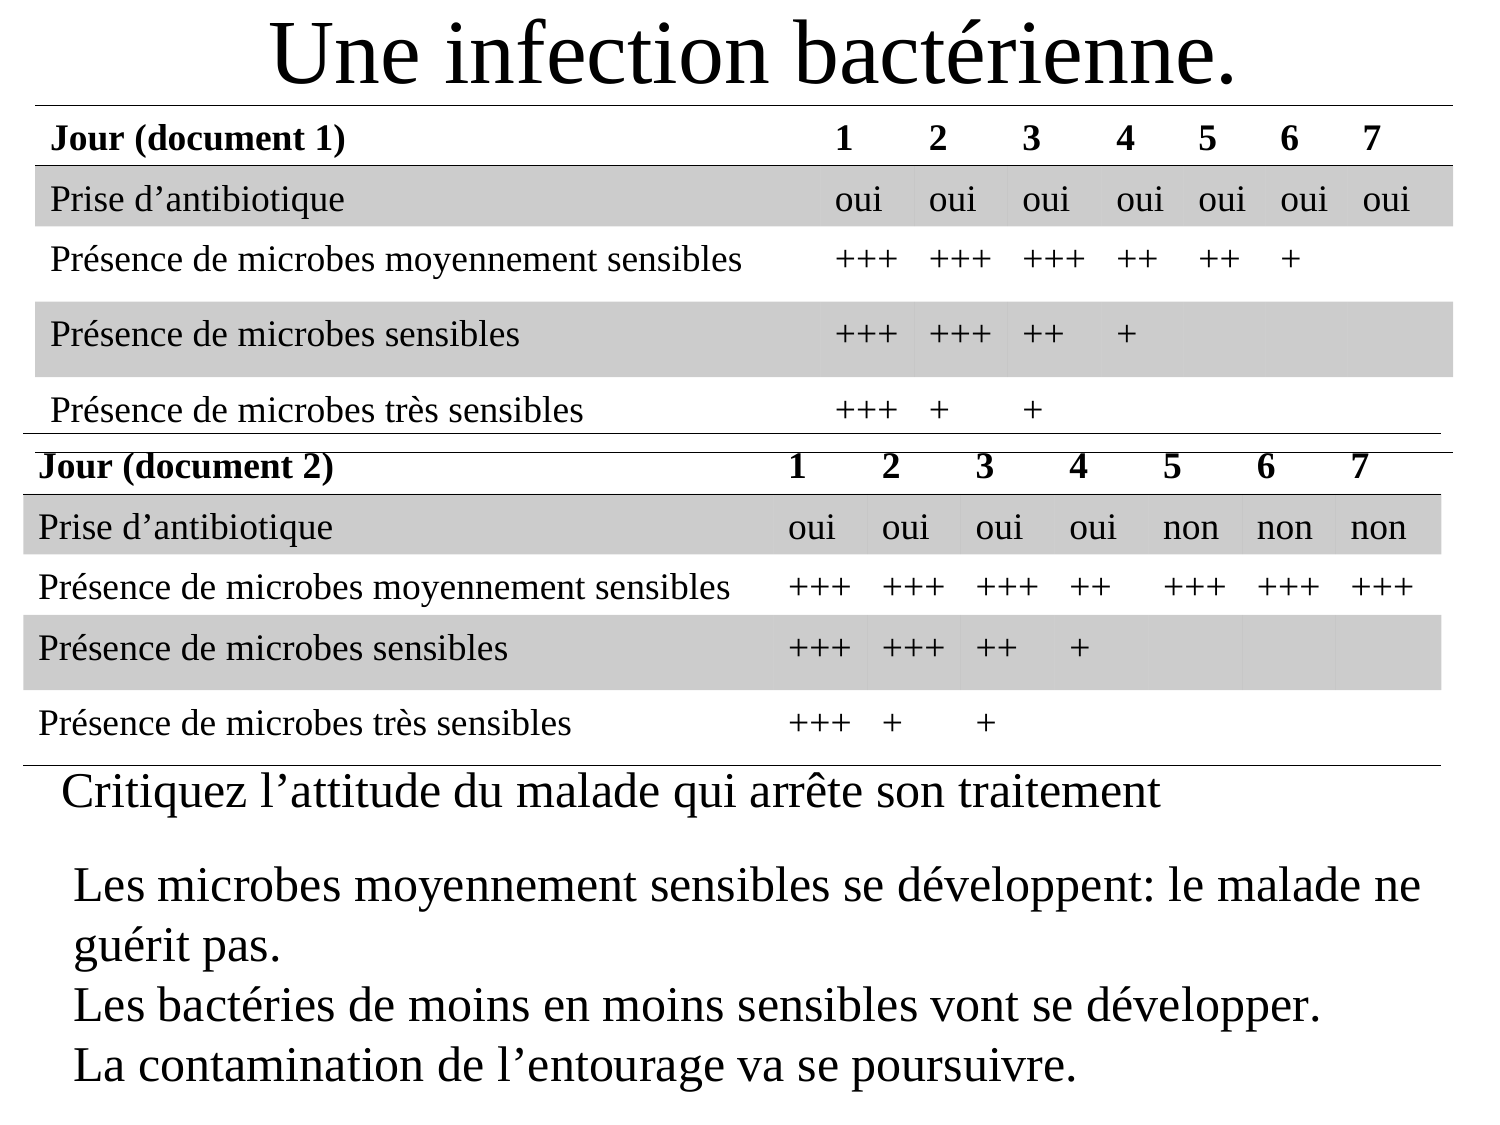

# Une infection bactérienne.
| Jour (document 1) | 1 | 2 | 3 | 4 | 5 | 6 | 7 |
| --- | --- | --- | --- | --- | --- | --- | --- |
| Prise d’antibiotique | oui | oui | oui | oui | oui | oui | oui |
| Présence de microbes moyennement sensibles | +++ | +++ | +++ | ++ | ++ | + | |
| Présence de microbes sensibles | +++ | +++ | ++ | + | | | |
| Présence de microbes très sensibles | +++ | + | + | | | | |
| Jour (document 2) | 1 | 2 | 3 | 4 | 5 | 6 | 7 |
| --- | --- | --- | --- | --- | --- | --- | --- |
| Prise d’antibiotique | oui | oui | oui | oui | non | non | non |
| Présence de microbes moyennement sensibles | +++ | +++ | +++ | ++ | +++ | +++ | +++ |
| Présence de microbes sensibles | +++ | +++ | ++ | + | | | |
| Présence de microbes très sensibles | +++ | + | + | | | | |
Critiquez l’attitude du malade qui arrête son traitement
Les microbes moyennement sensibles se développent: le malade ne guérit pas.
Les bactéries de moins en moins sensibles vont se développer.
La contamination de l’entourage va se poursuivre.